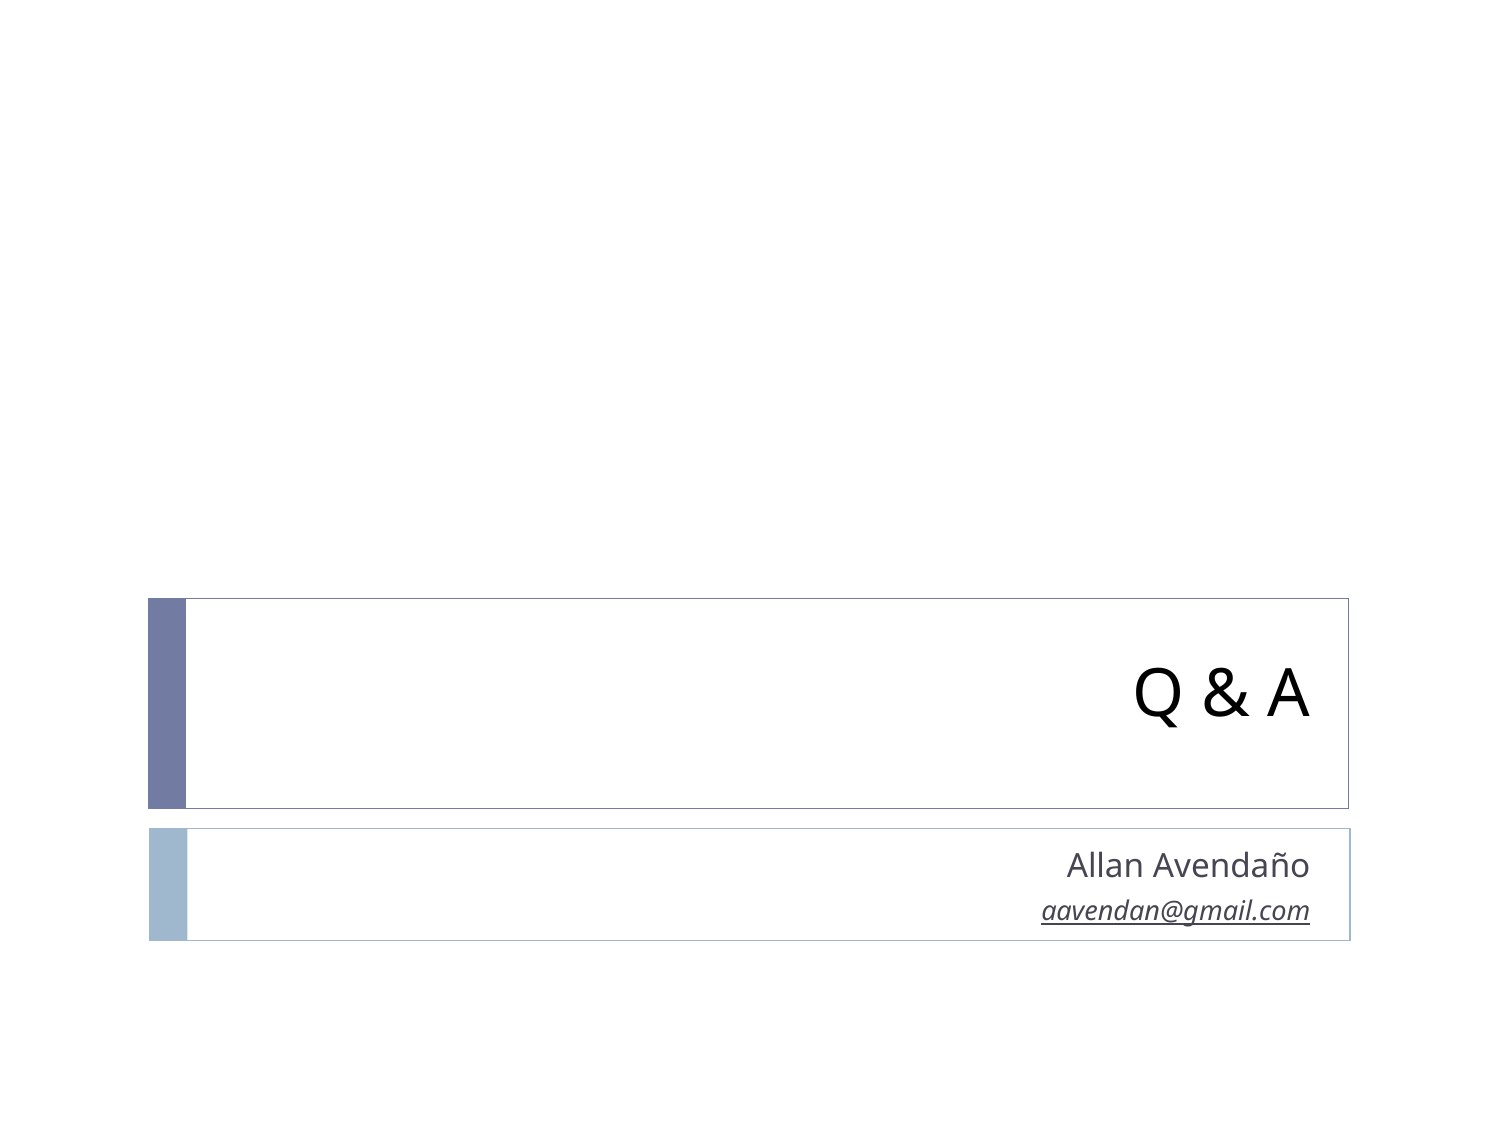

# Q & A
Allan Avendaño
aavendan@gmail.com